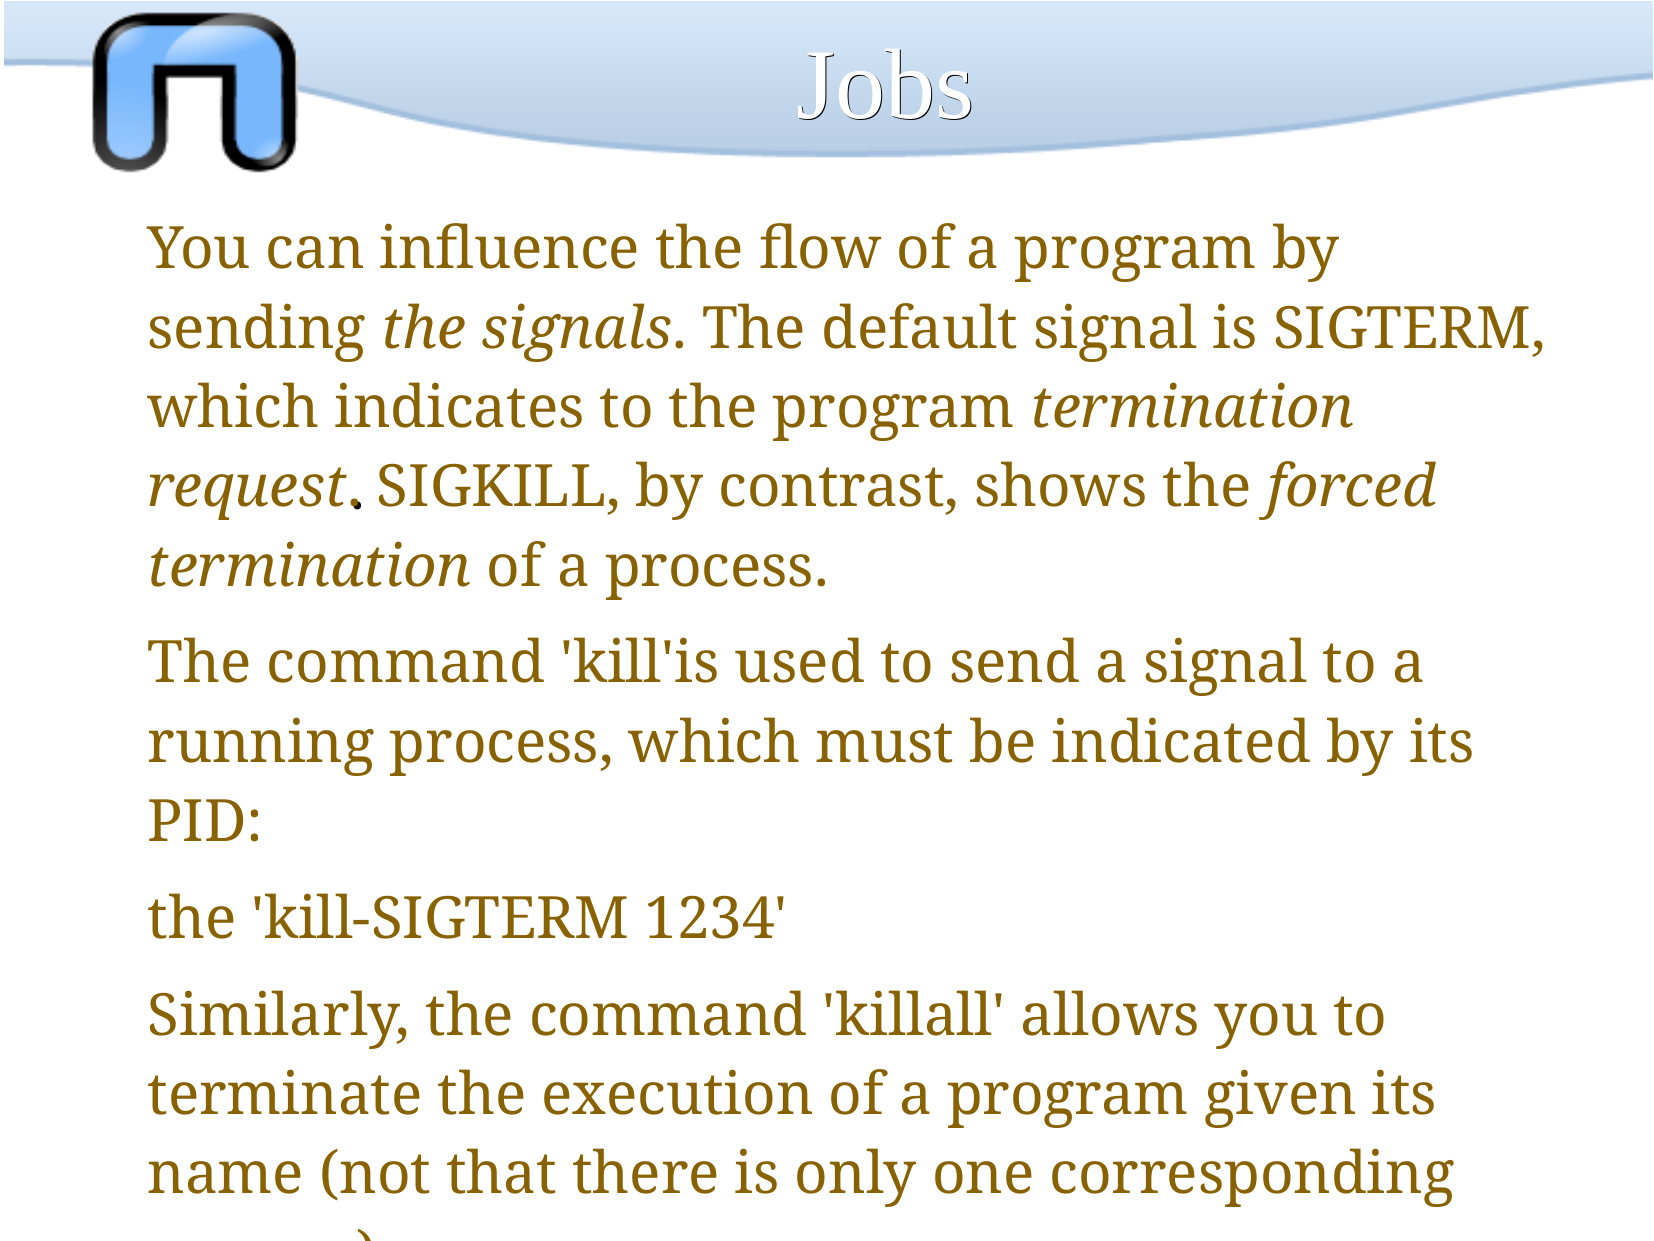

Jobs
# You can influence the flow of a program by sending the signals. The default signal is SIGTERM, which indicates to the program termination request. SIGKILL, by contrast, shows the forced termination of a process.
The command 'kill'is used to send a signal to a running process, which must be indicated by its PID:
the 'kill-SIGTERM 1234'
Similarly, the command 'killall' allows you to terminate the execution of a program given its name (not that there is only one corresponding process).